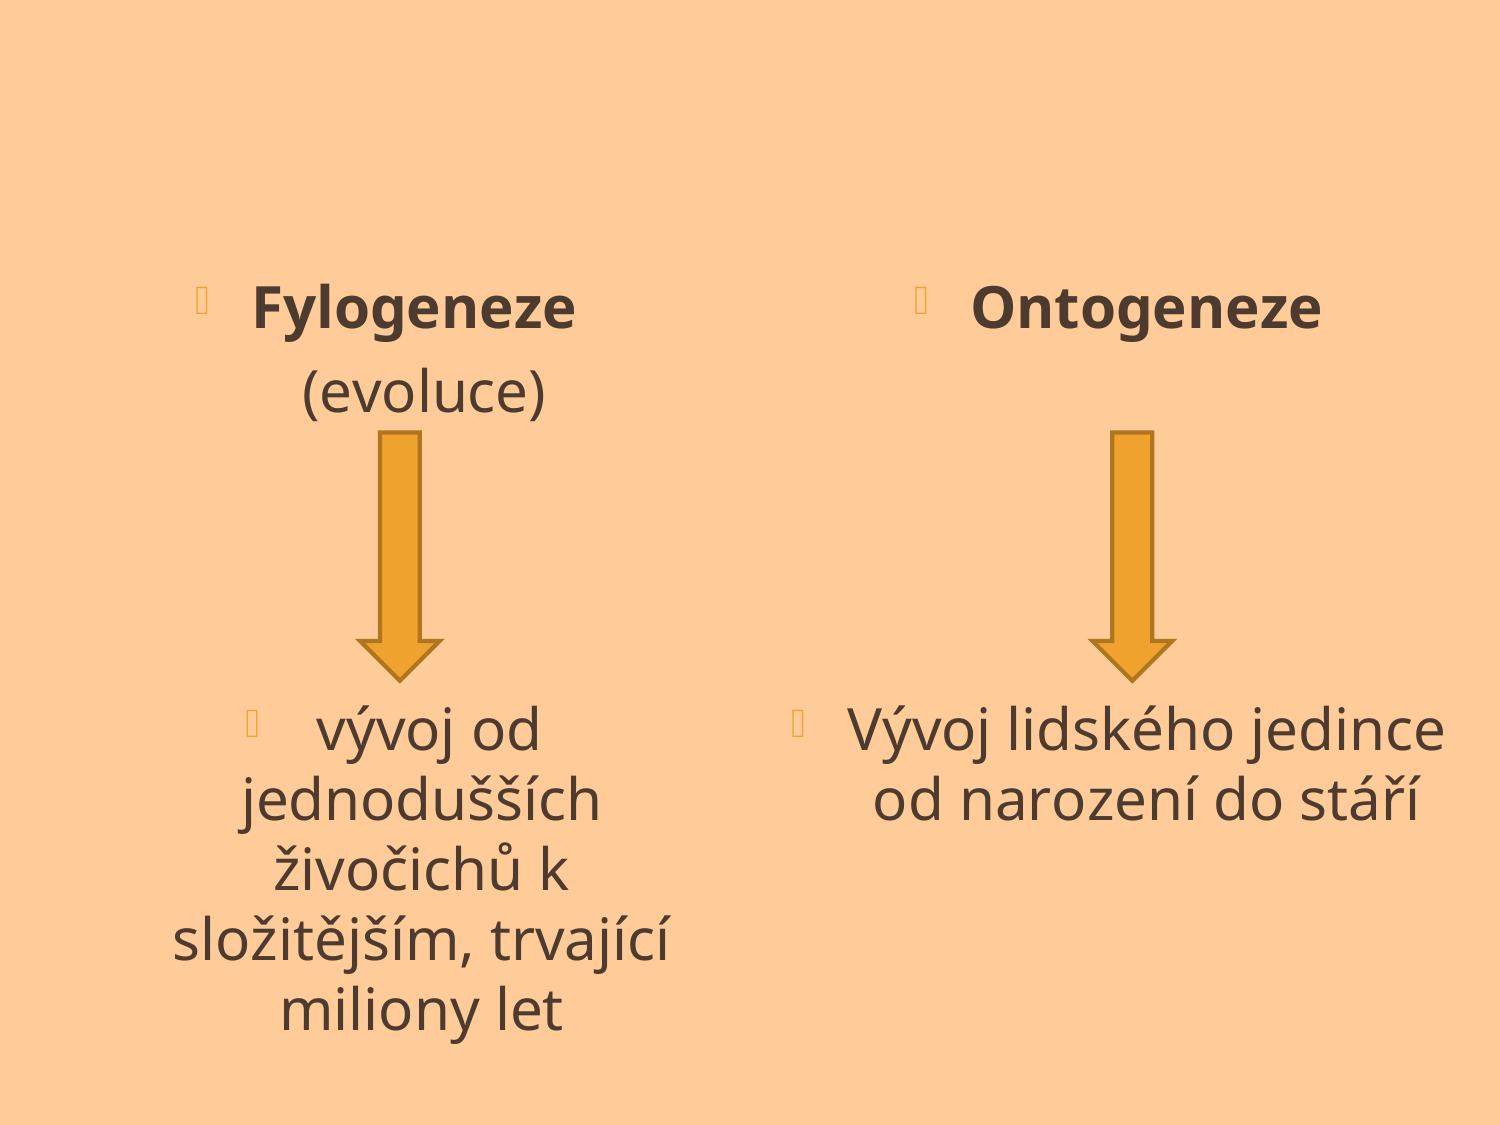

#
Fylogeneze
 (evoluce)
 vývoj od jednodušších živočichů k složitějším, trvající miliony let
Ontogeneze
Vývoj lidského jedince od narození do stáří